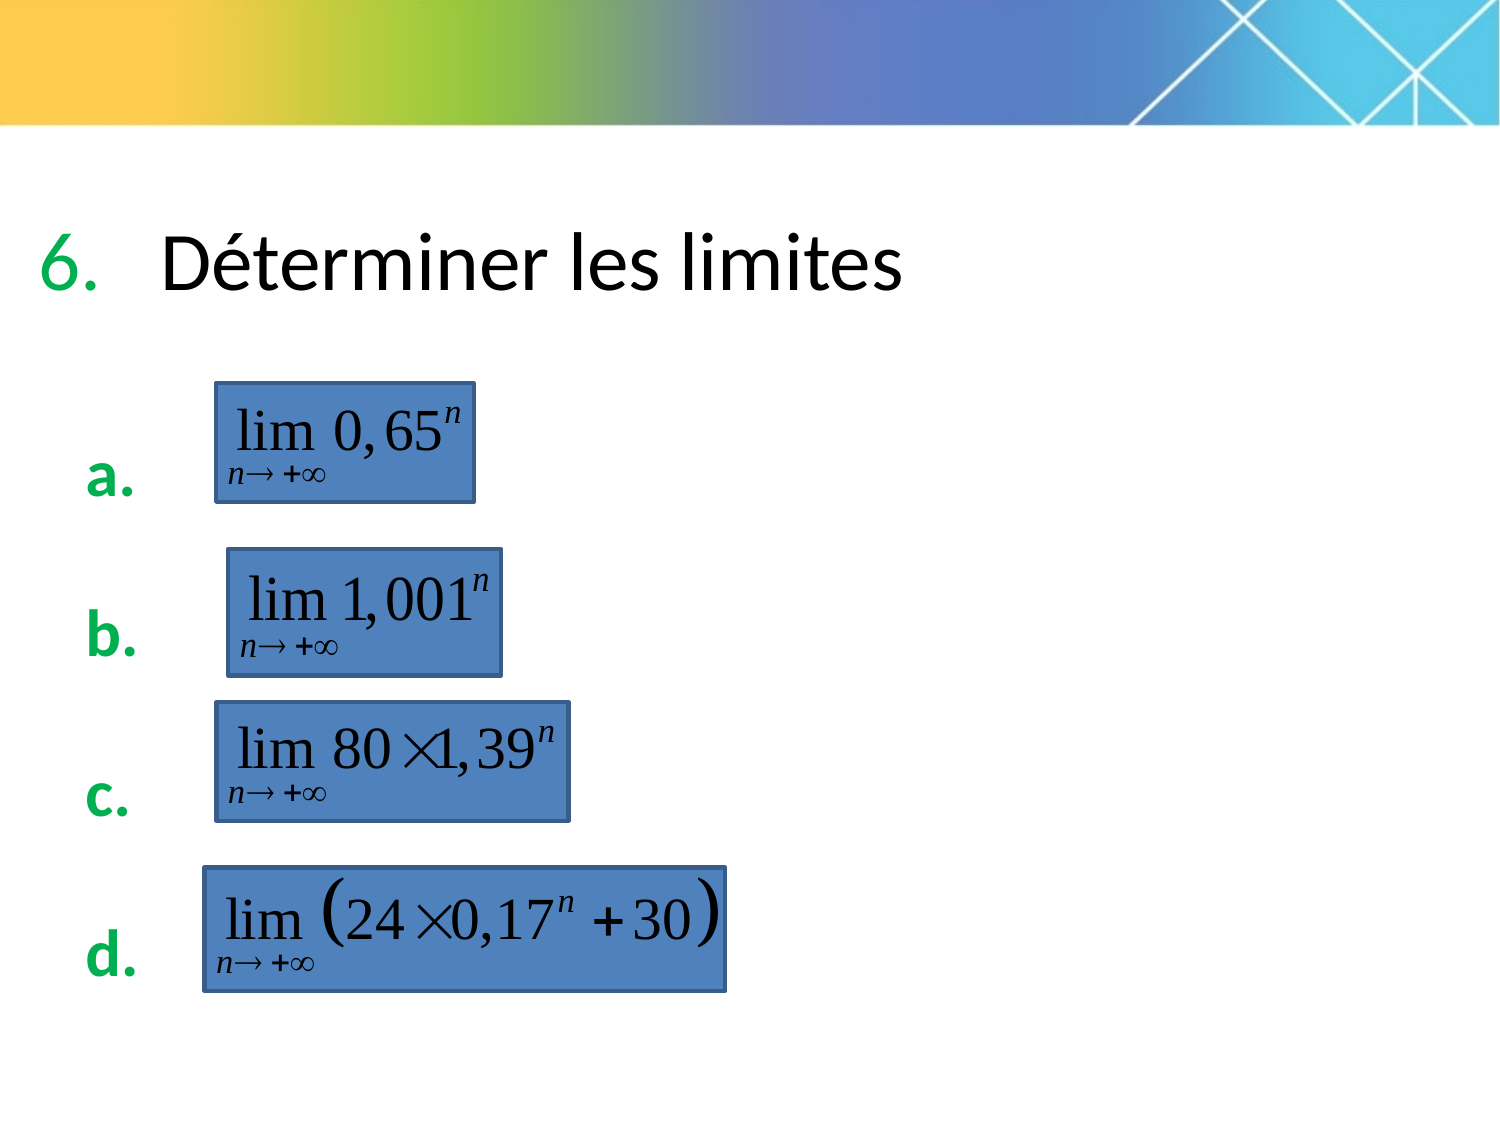

Déterminer les limites
a.
b.
c.
d.